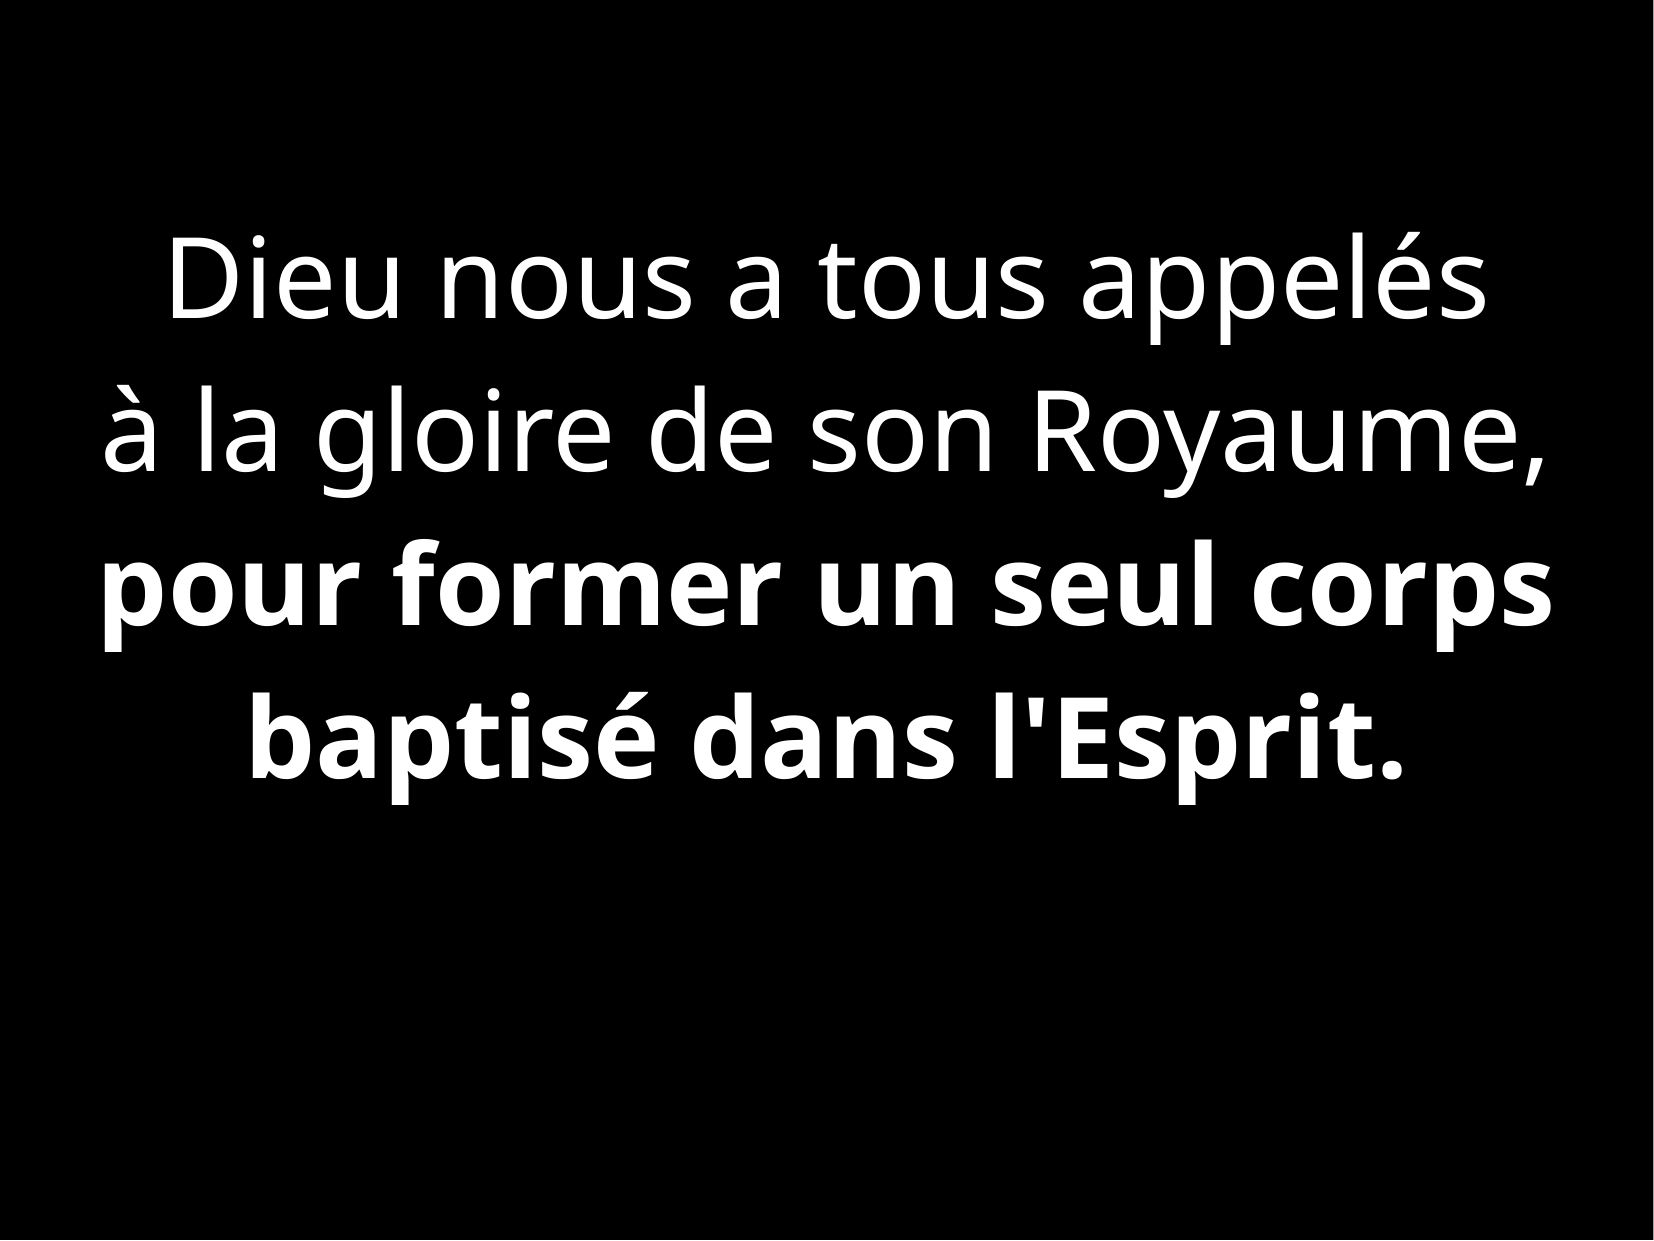

# Dieu nous a tous appelés à la gloire de son Royaume, pour former un seul corps baptisé dans l'Esprit.